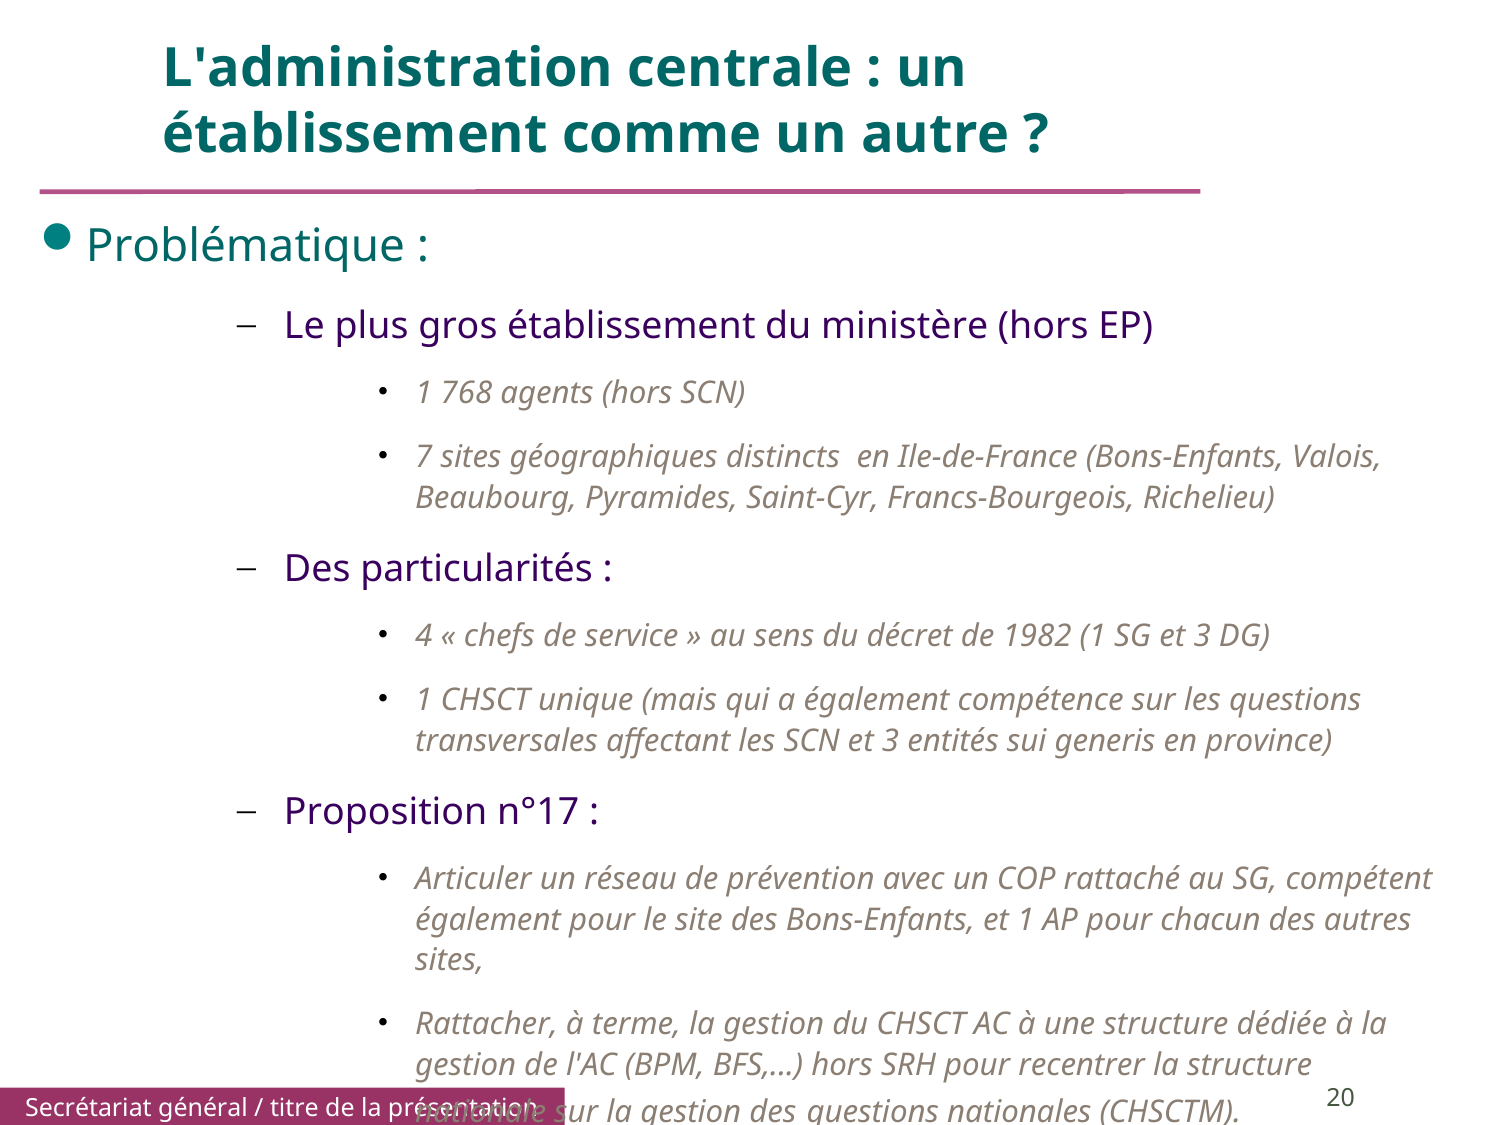

# L'administration centrale : un établissement comme un autre ?
Problématique :
Le plus gros établissement du ministère (hors EP)
1 768 agents (hors SCN)
7 sites géographiques distincts en Ile-de-France (Bons-Enfants, Valois, Beaubourg, Pyramides, Saint-Cyr, Francs-Bourgeois, Richelieu)
Des particularités :
4 « chefs de service » au sens du décret de 1982 (1 SG et 3 DG)
1 CHSCT unique (mais qui a également compétence sur les questions transversales affectant les SCN et 3 entités sui generis en province)
Proposition n°17 :
Articuler un réseau de prévention avec un COP rattaché au SG, compétent également pour le site des Bons-Enfants, et 1 AP pour chacun des autres sites,
Rattacher, à terme, la gestion du CHSCT AC à une structure dédiée à la gestion de l'AC (BPM, BFS,...) hors SRH pour recentrer la structure nationale sur la gestion des questions nationales (CHSCTM).
20